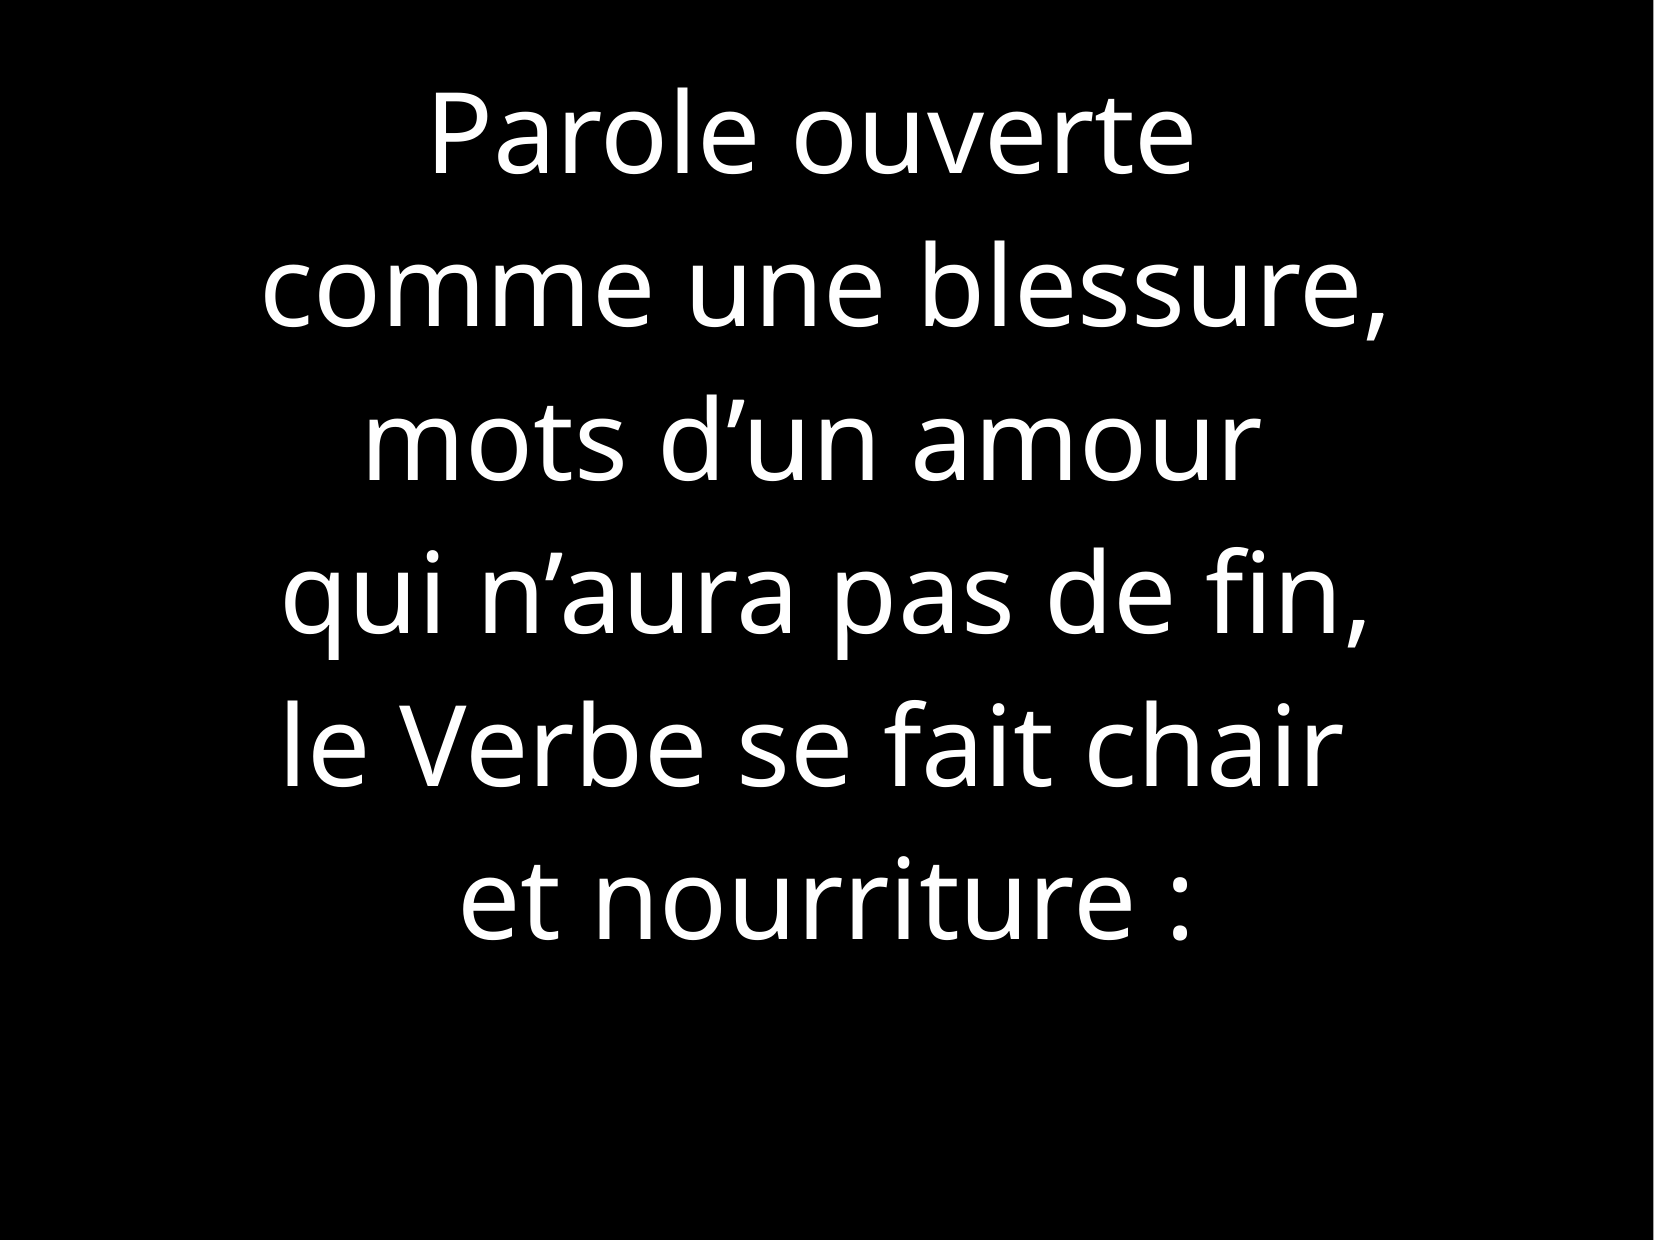

# Parole ouverte
comme une blessure,
mots d’un amour
qui n’aura pas de fin,
le Verbe se fait chair
et nourriture :